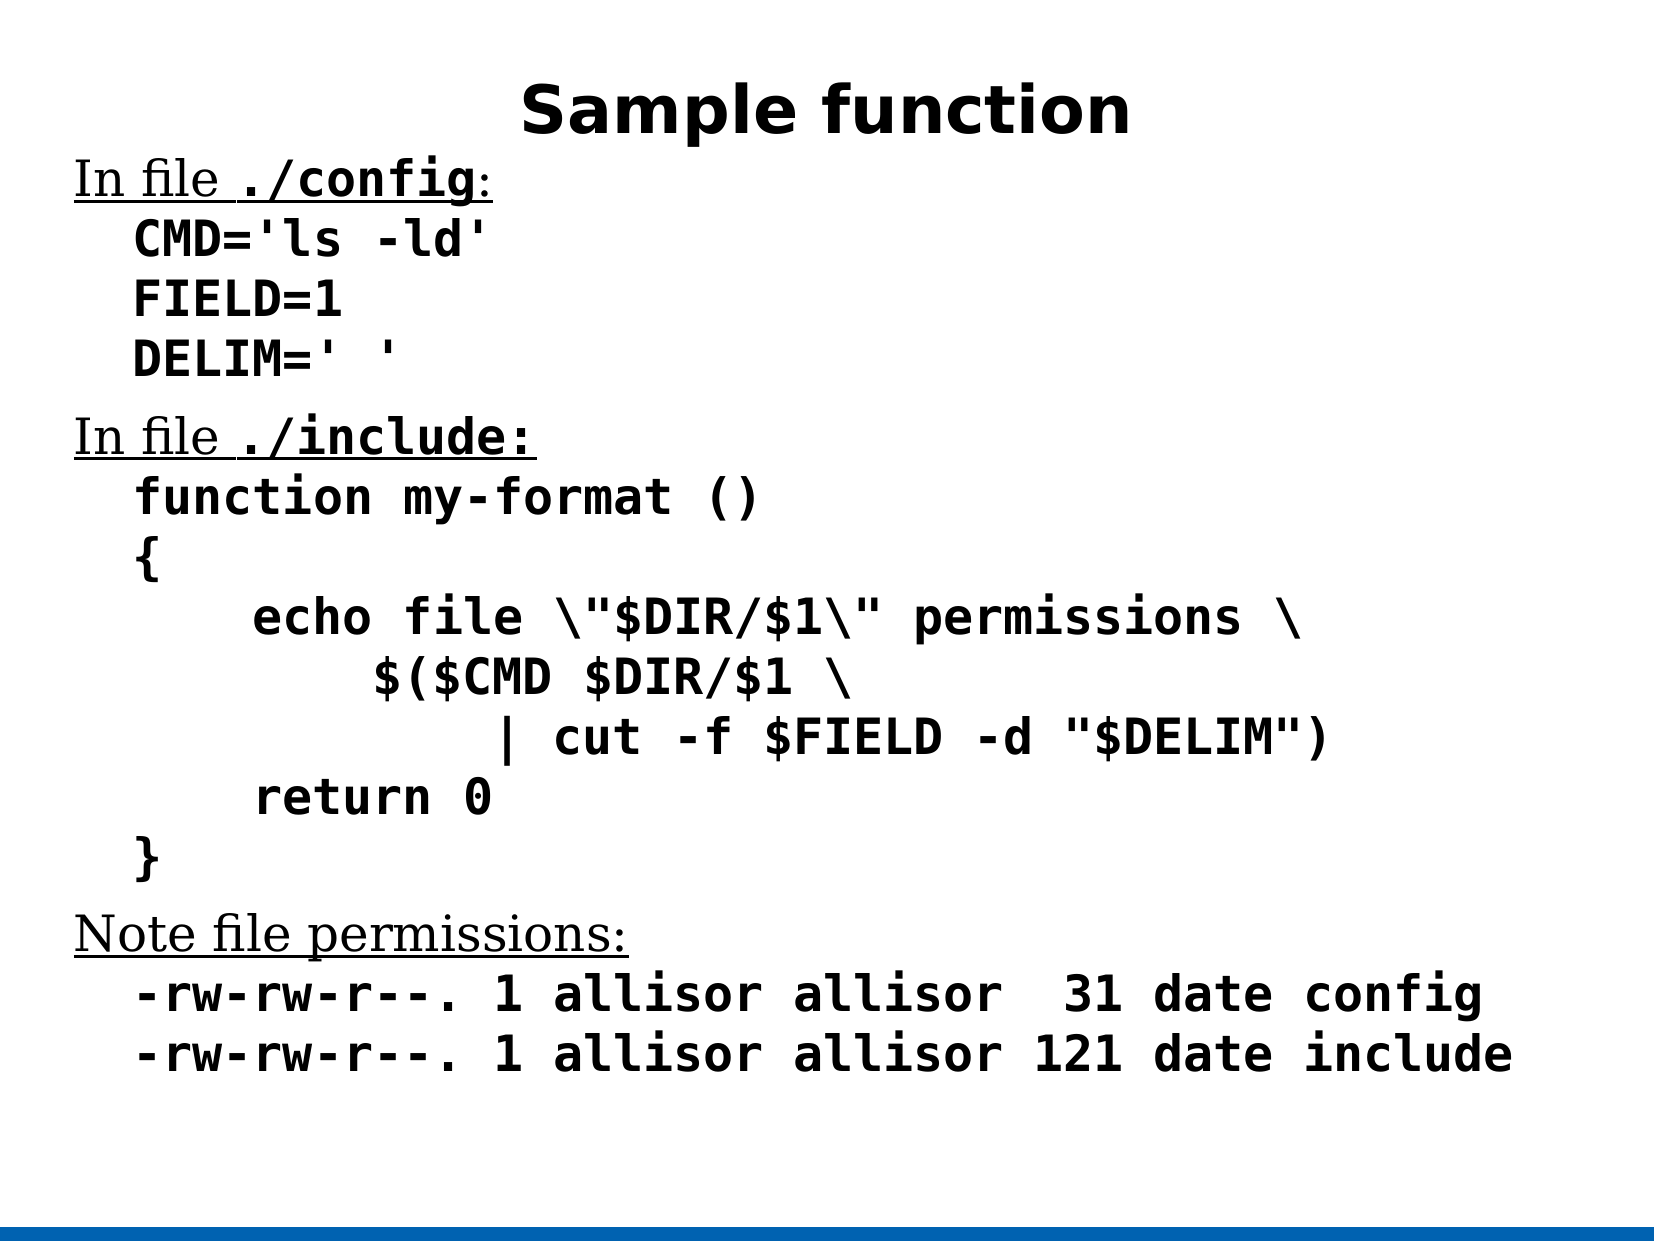

Sample function
In file ./config:
CMD='ls -ld'
FIELD=1
DELIM=' '
In file ./include:
function my-format ()
{
 echo file \"$DIR/$1\" permissions \
 $($CMD $DIR/$1 \
 | cut -f $FIELD -d "$DELIM")
 return 0
}
Note file permissions:
-rw-rw-r--. 1 allisor allisor 31 date config
-rw-rw-r--. 1 allisor allisor 121 date include